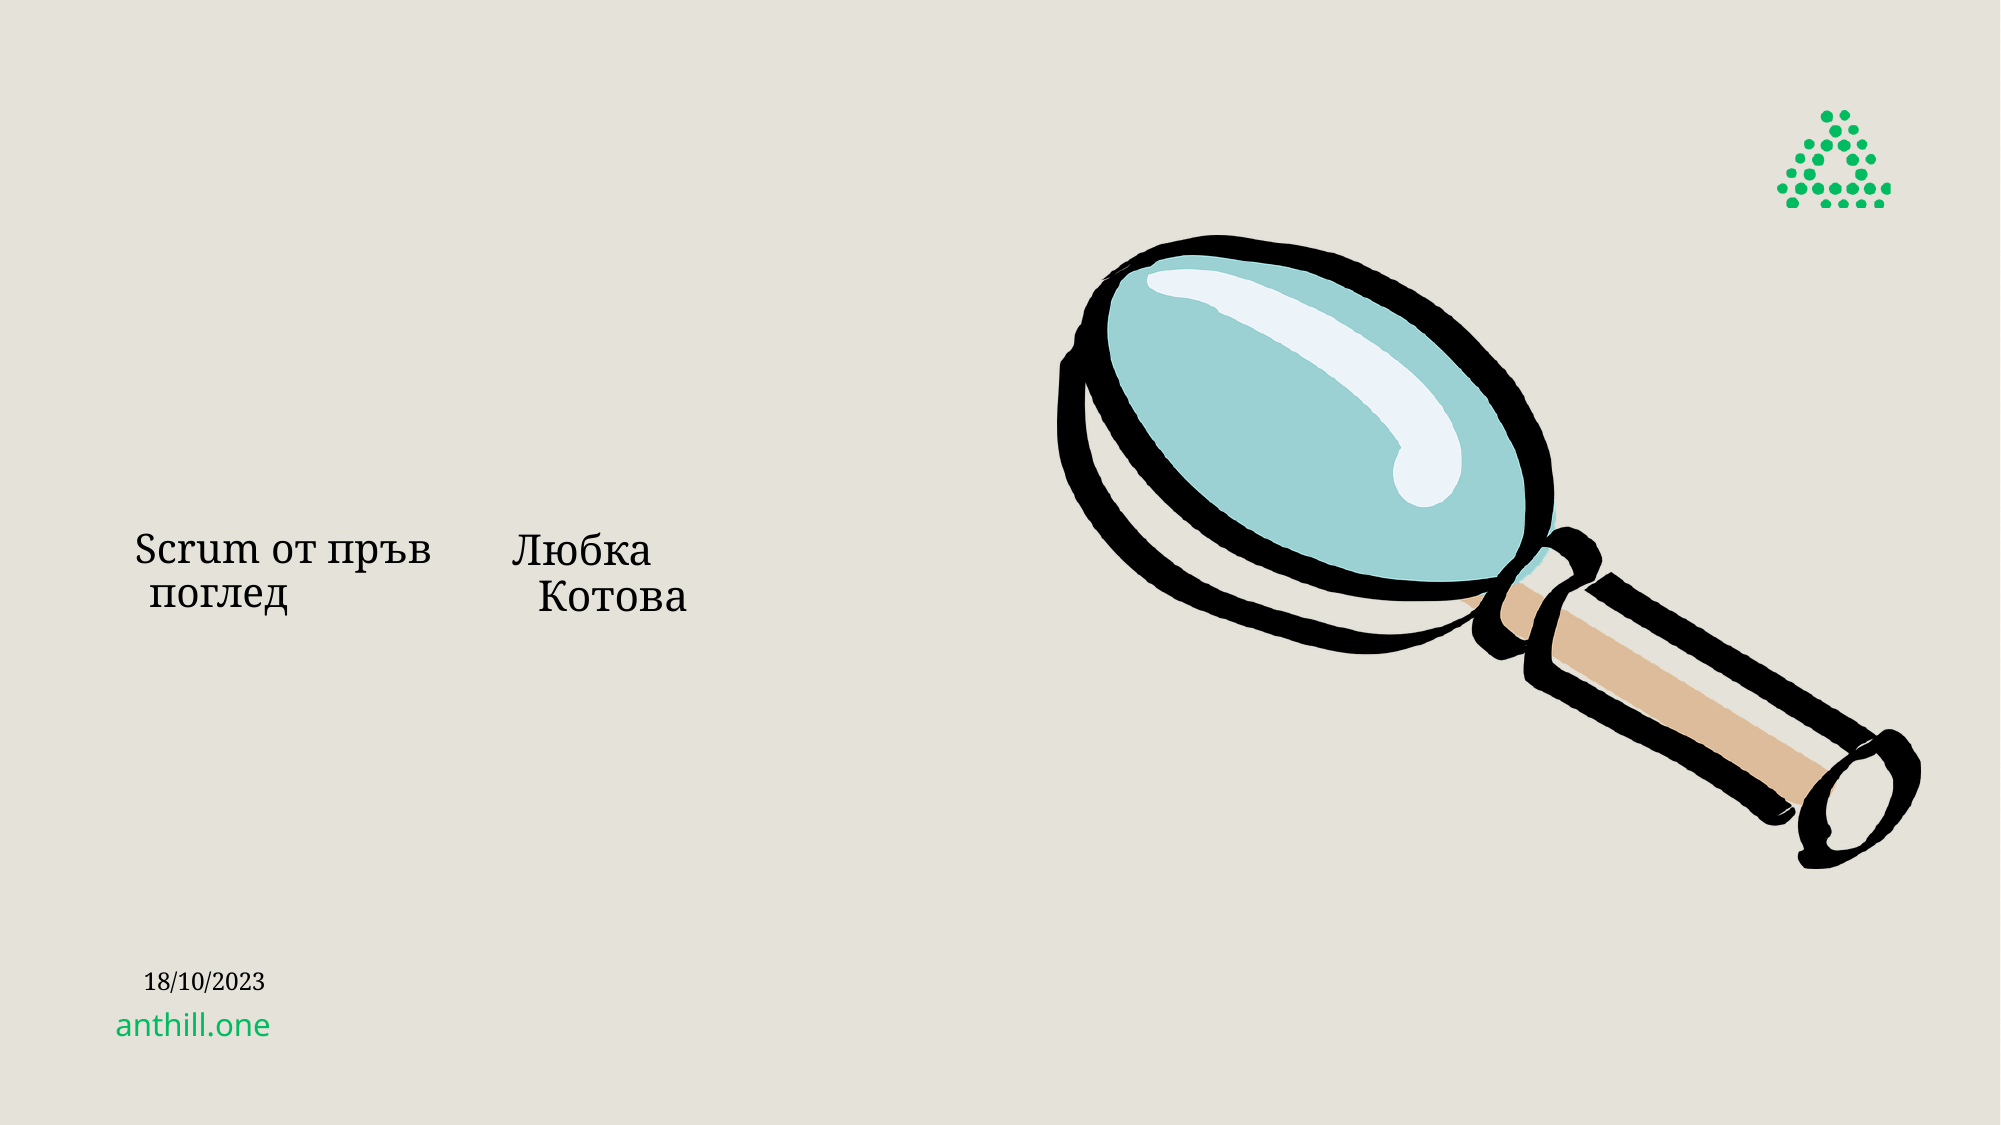

# Scrum от пръв поглед
Любка Котова
18/10/2023